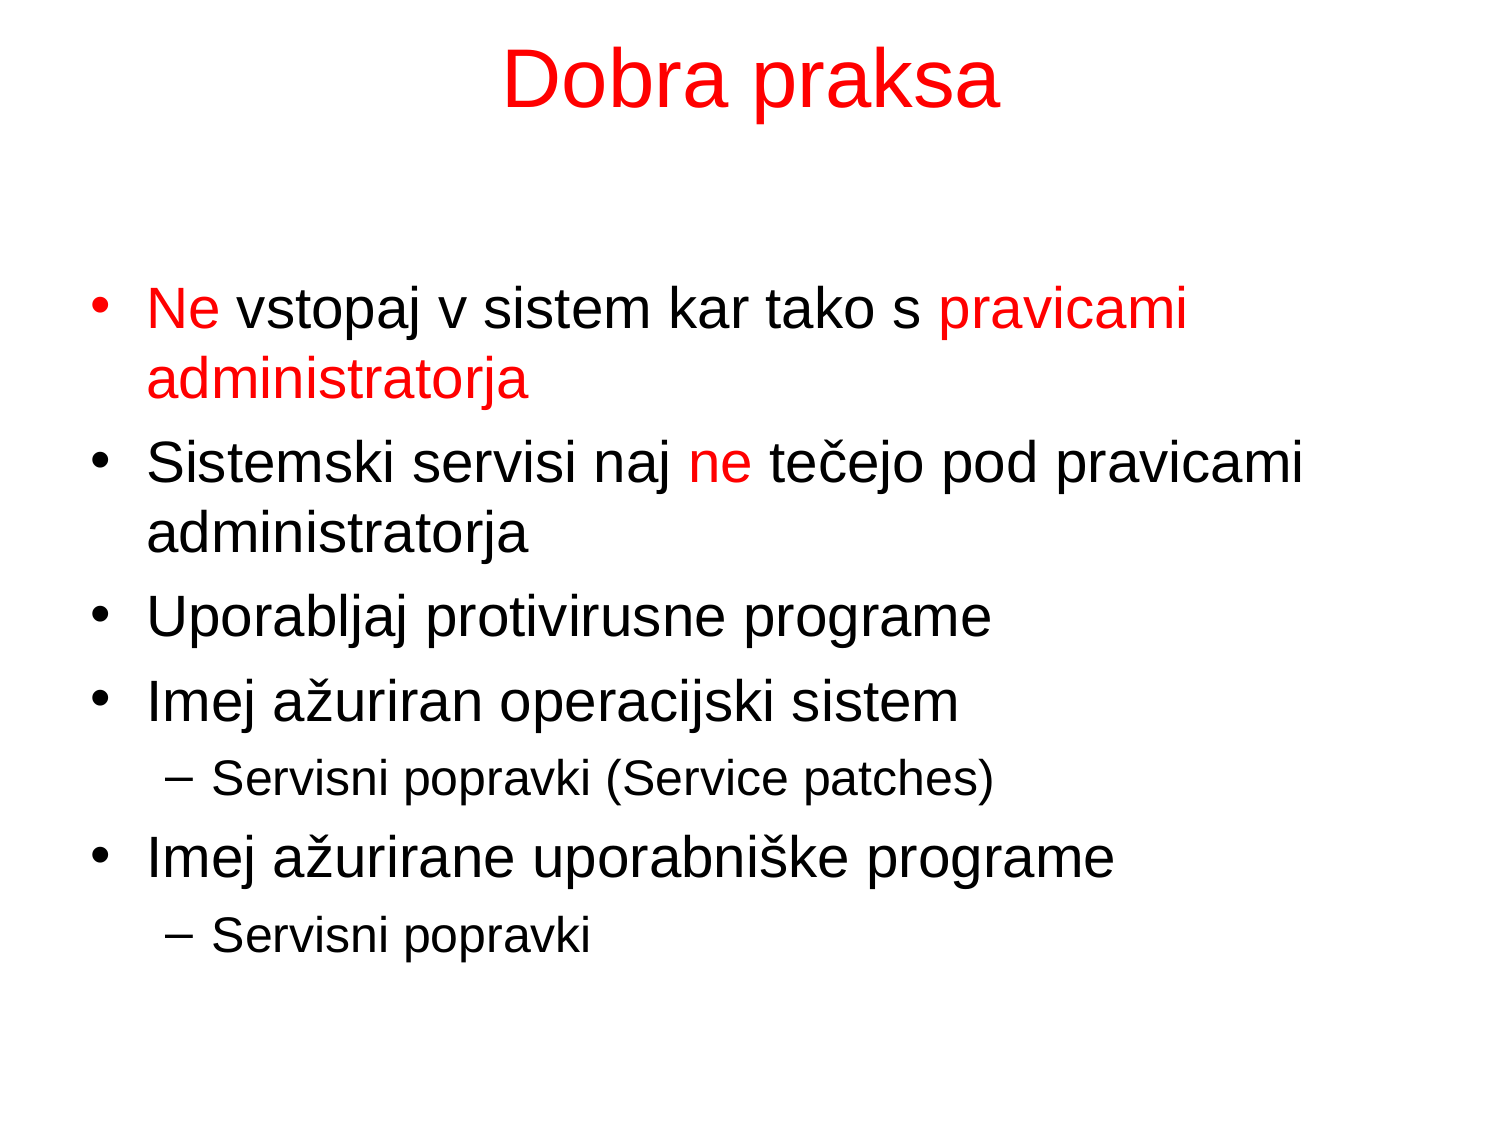

Dobra praksa
# Ne vstopaj v sistem kar tako s pravicami administratorja
Sistemski servisi naj ne tečejo pod pravicami administratorja
Uporabljaj protivirusne programe
Imej ažuriran operacijski sistem
Servisni popravki (Service patches)
Imej ažurirane uporabniške programe
Servisni popravki